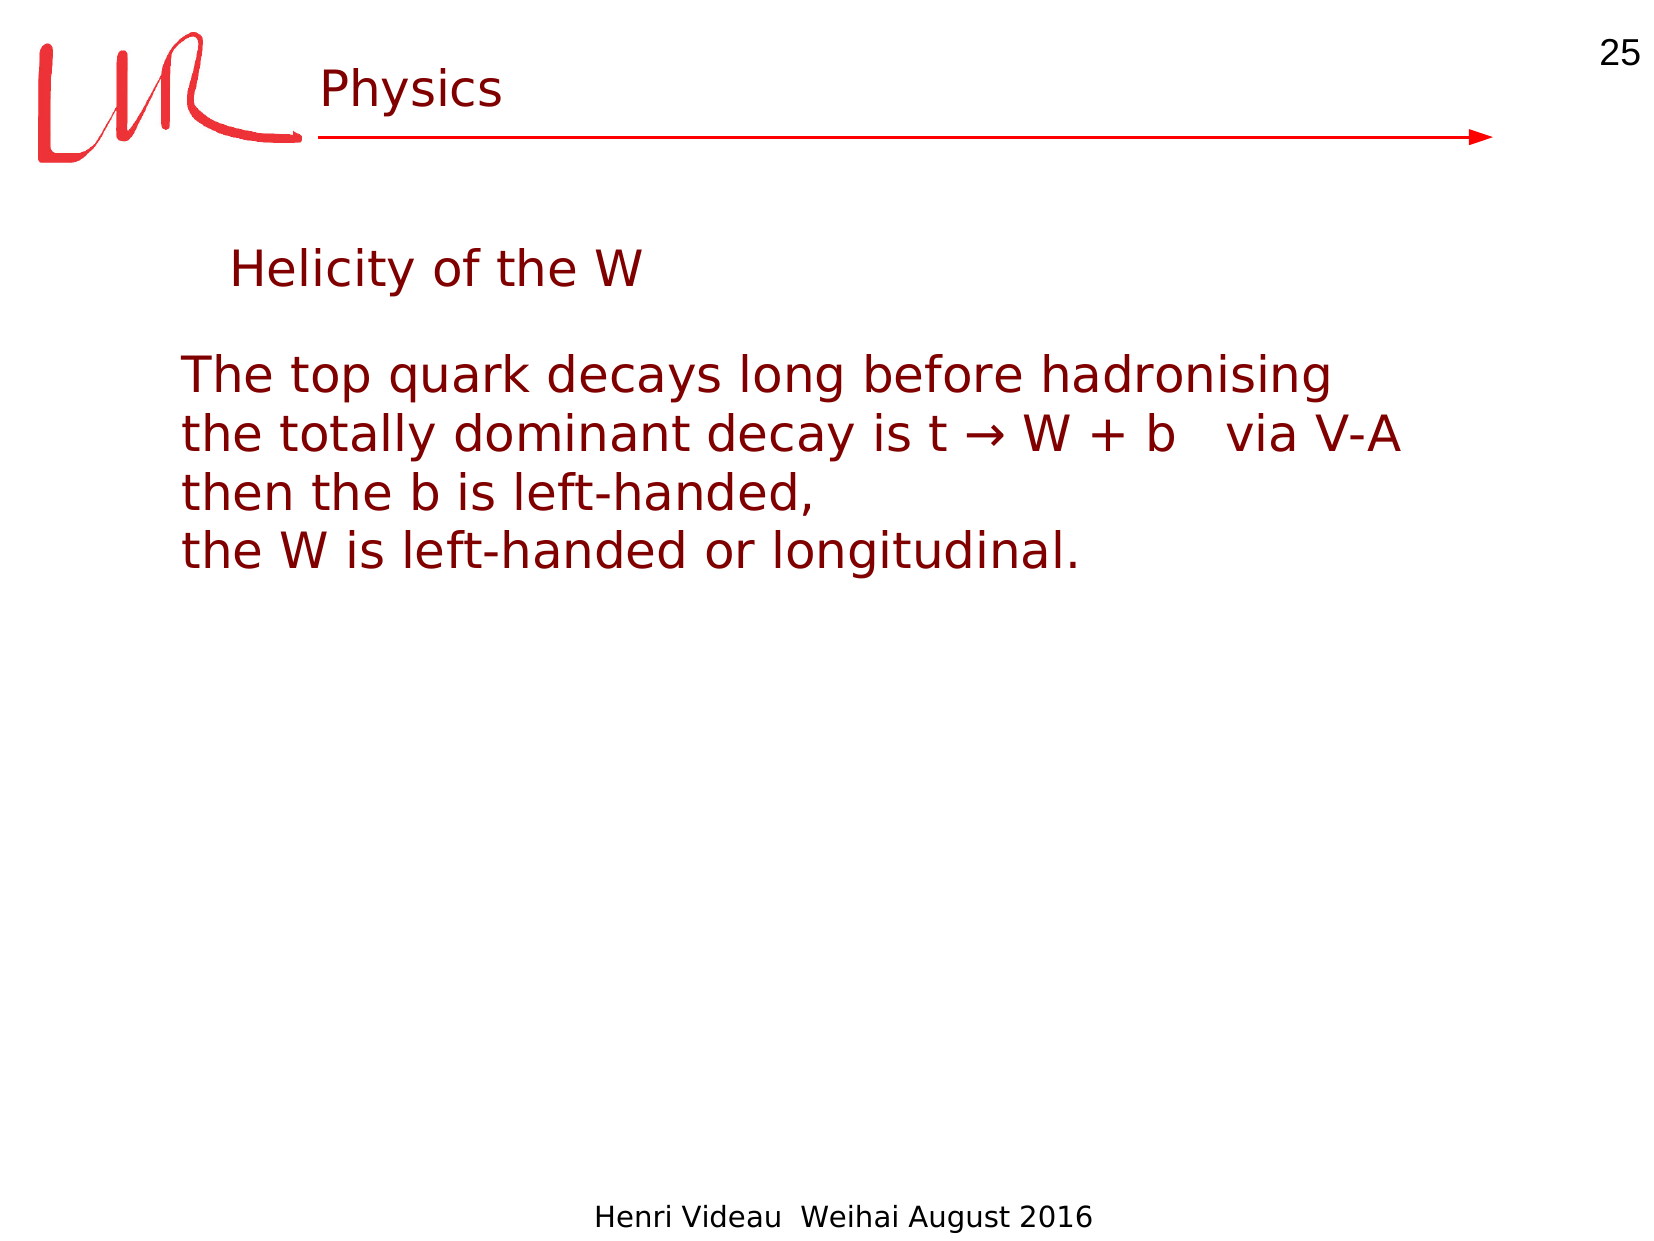

Helicity of the W
The top quark decays long before hadronising
the totally dominant decay is t → W + b via V-A
then the b is left-handed,
the W is left-handed or longitudinal.